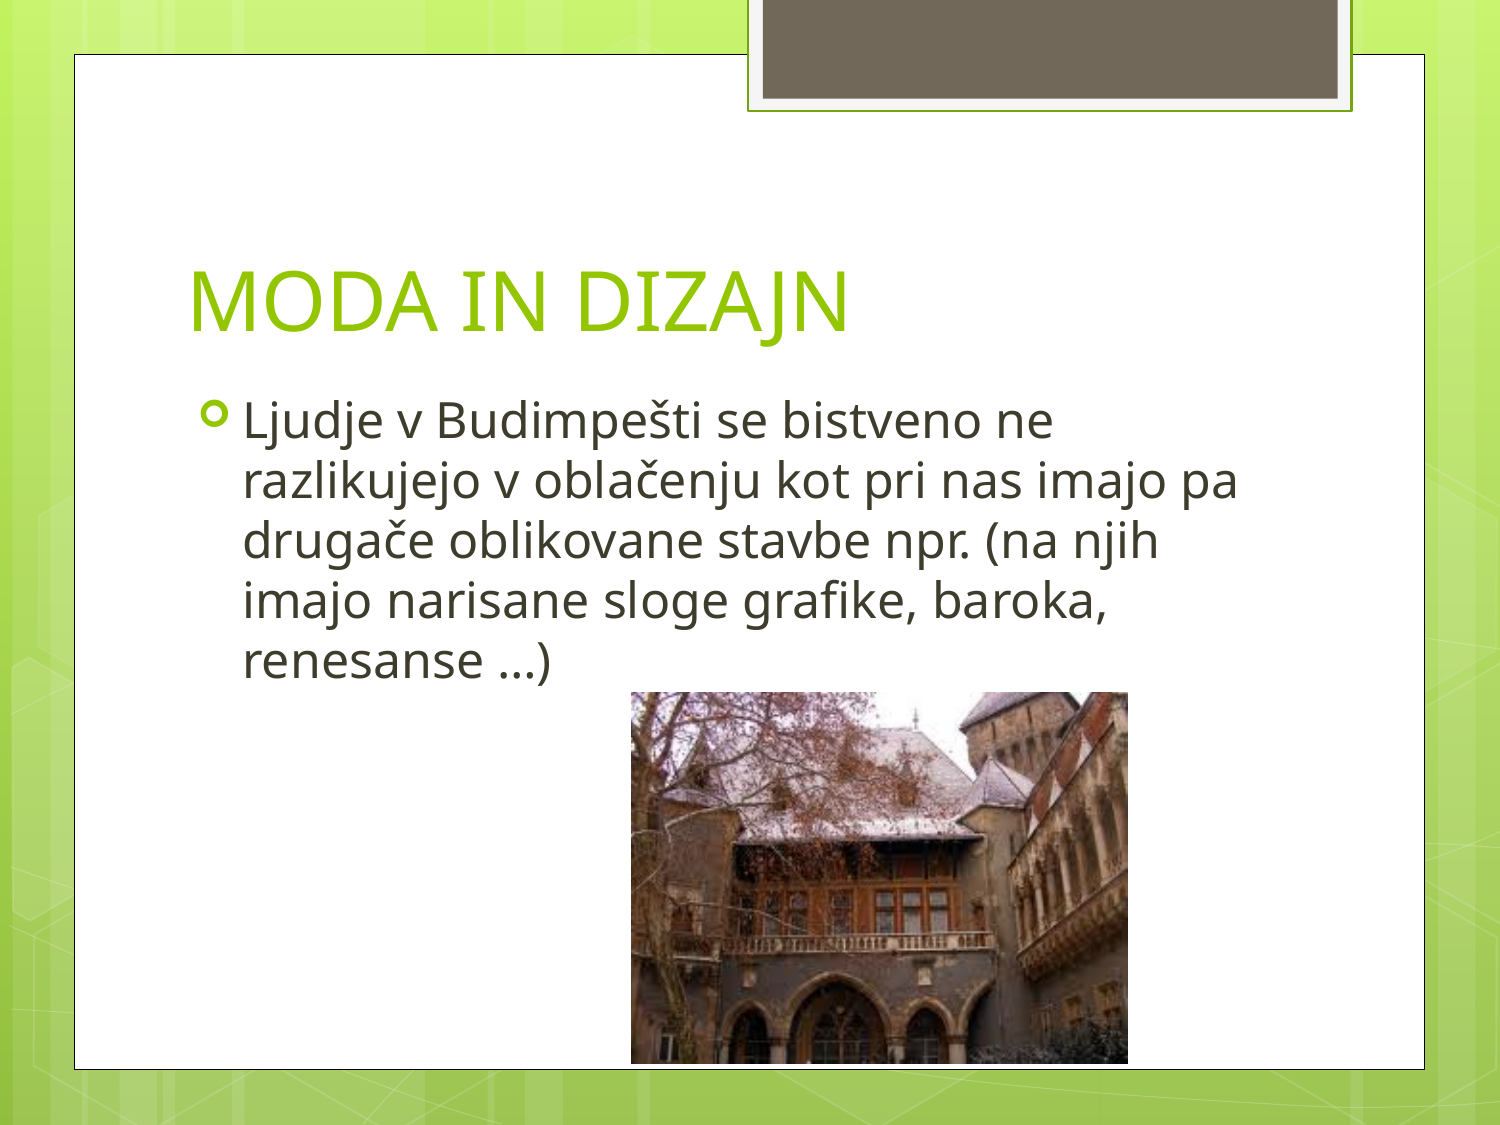

# MODA IN DIZAJN
Ljudje v Budimpešti se bistveno ne razlikujejo v oblačenju kot pri nas imajo pa drugače oblikovane stavbe npr. (na njih imajo narisane sloge grafike, baroka, renesanse …)